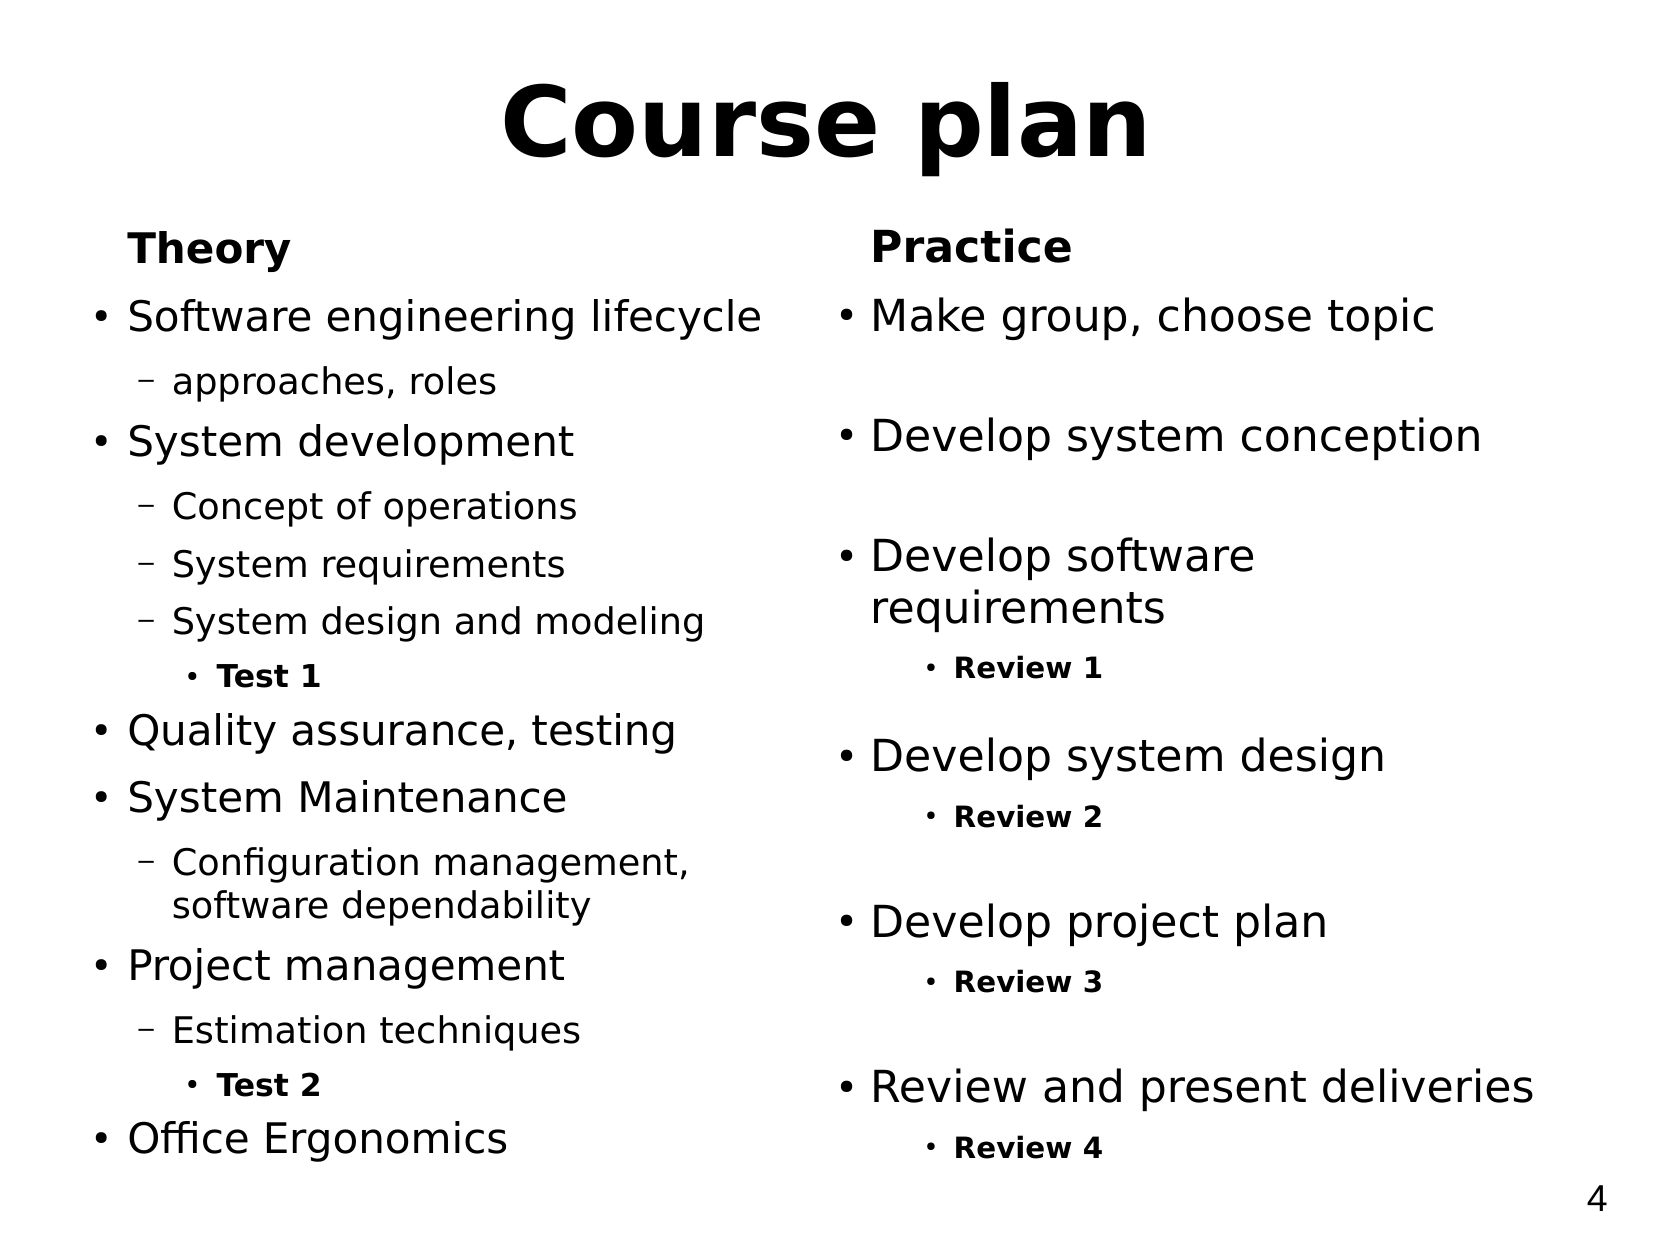

# Course plan
Practice
Make group, choose topic
Develop system conception
Develop software requirements
Review 1
Develop system design
Review 2
Develop project plan
Review 3
Review and present deliveries
Review 4
Theory
Software engineering lifecycle
approaches, roles
System development
Concept of operations
System requirements
System design and modeling
Test 1
Quality assurance, testing
System Maintenance
Configuration management, software dependability
Project management
Estimation techniques
Test 2
Office Ergonomics